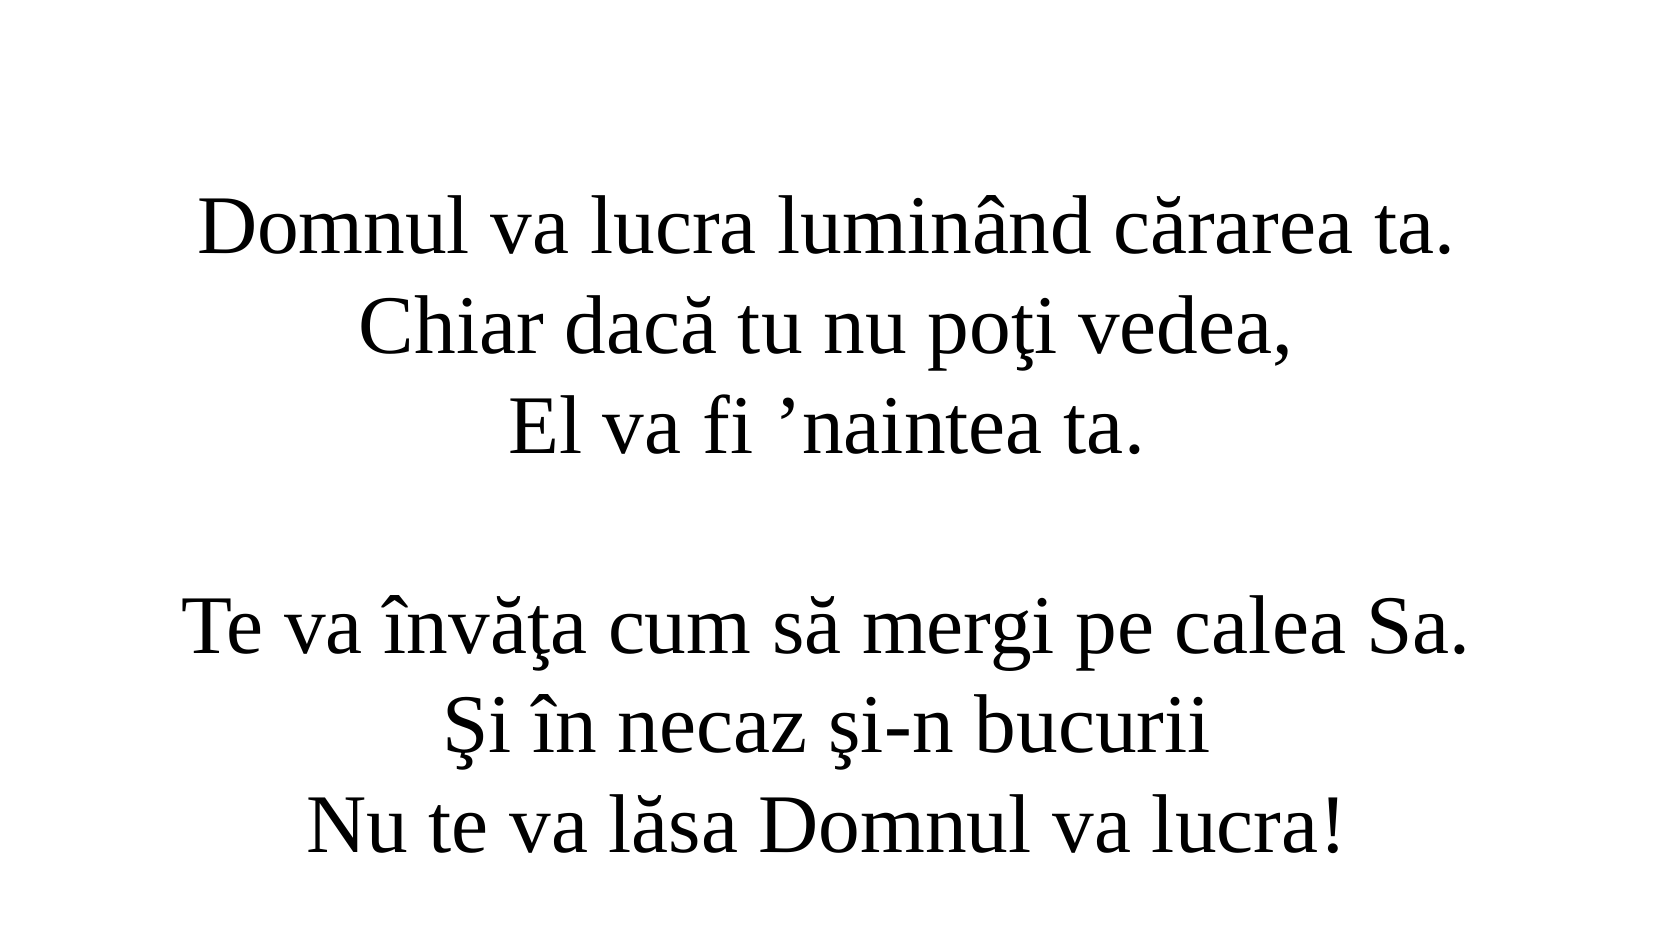

# Domnul va lucra luminând cărarea ta. Chiar dacă tu nu poţi vedea, El va fi ’naintea ta.
Te va învăţa cum să mergi pe calea Sa.
Şi în necaz şi-n bucurii
Nu te va lăsa Domnul va lucra!